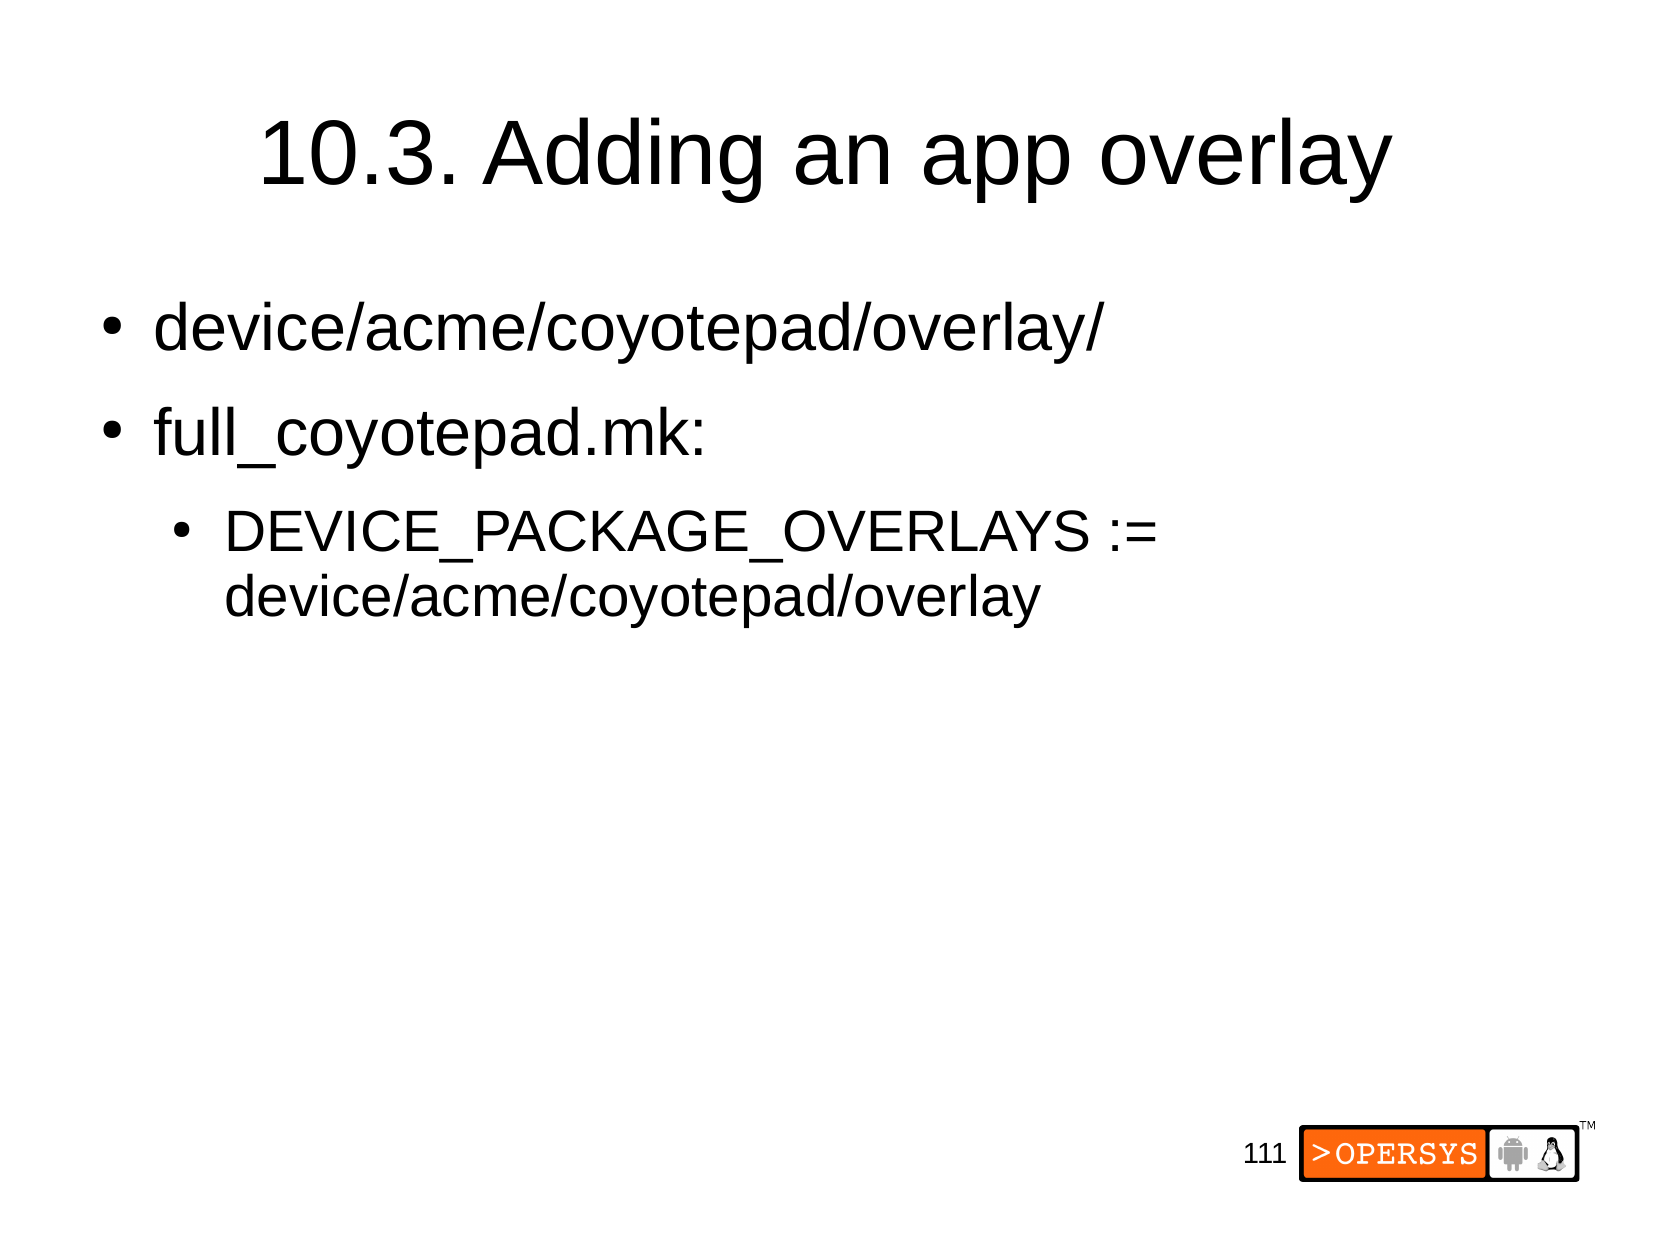

# 10.3. Adding an app overlay
device/acme/coyotepad/overlay/
full_coyotepad.mk:
DEVICE_PACKAGE_OVERLAYS := device/acme/coyotepad/overlay